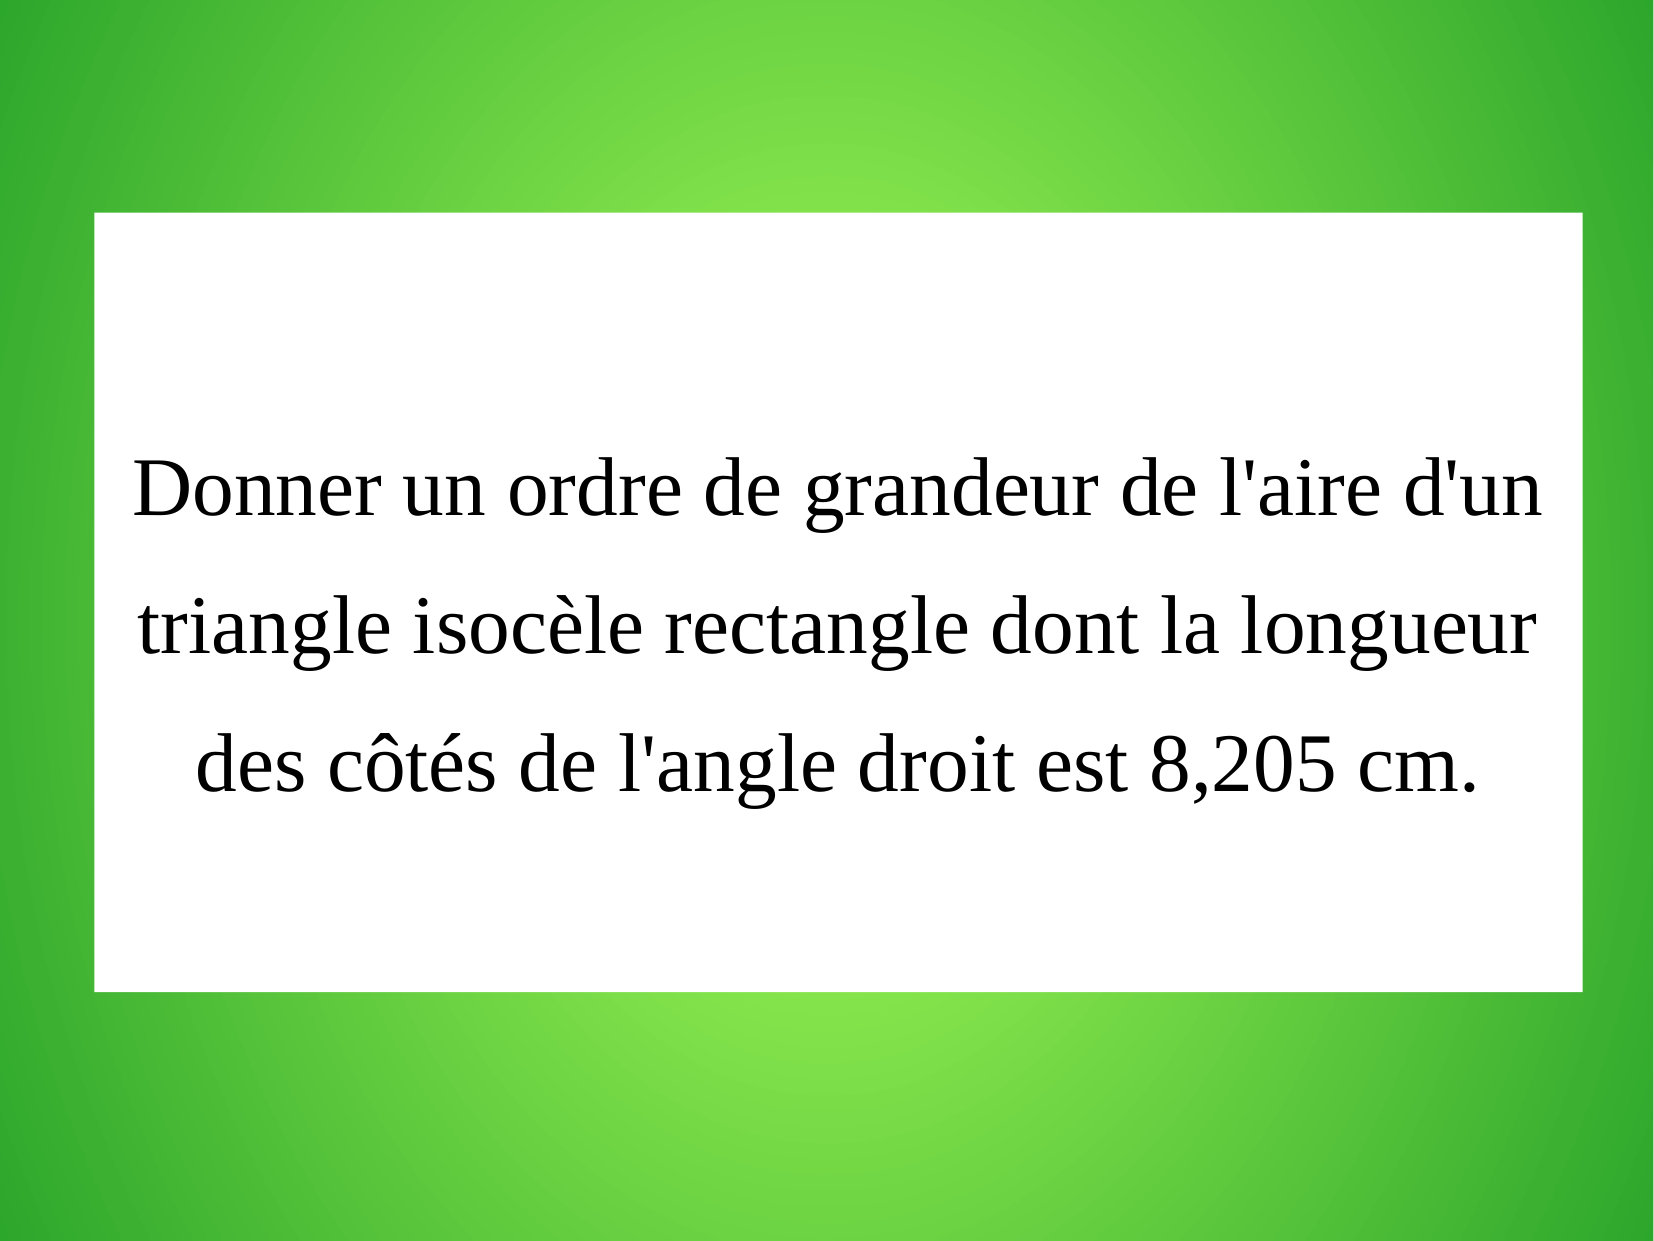

Donner un ordre de grandeur de l'aire d'un triangle isocèle rectangle dont la longueur des côtés de l'angle droit est 8,205 cm.